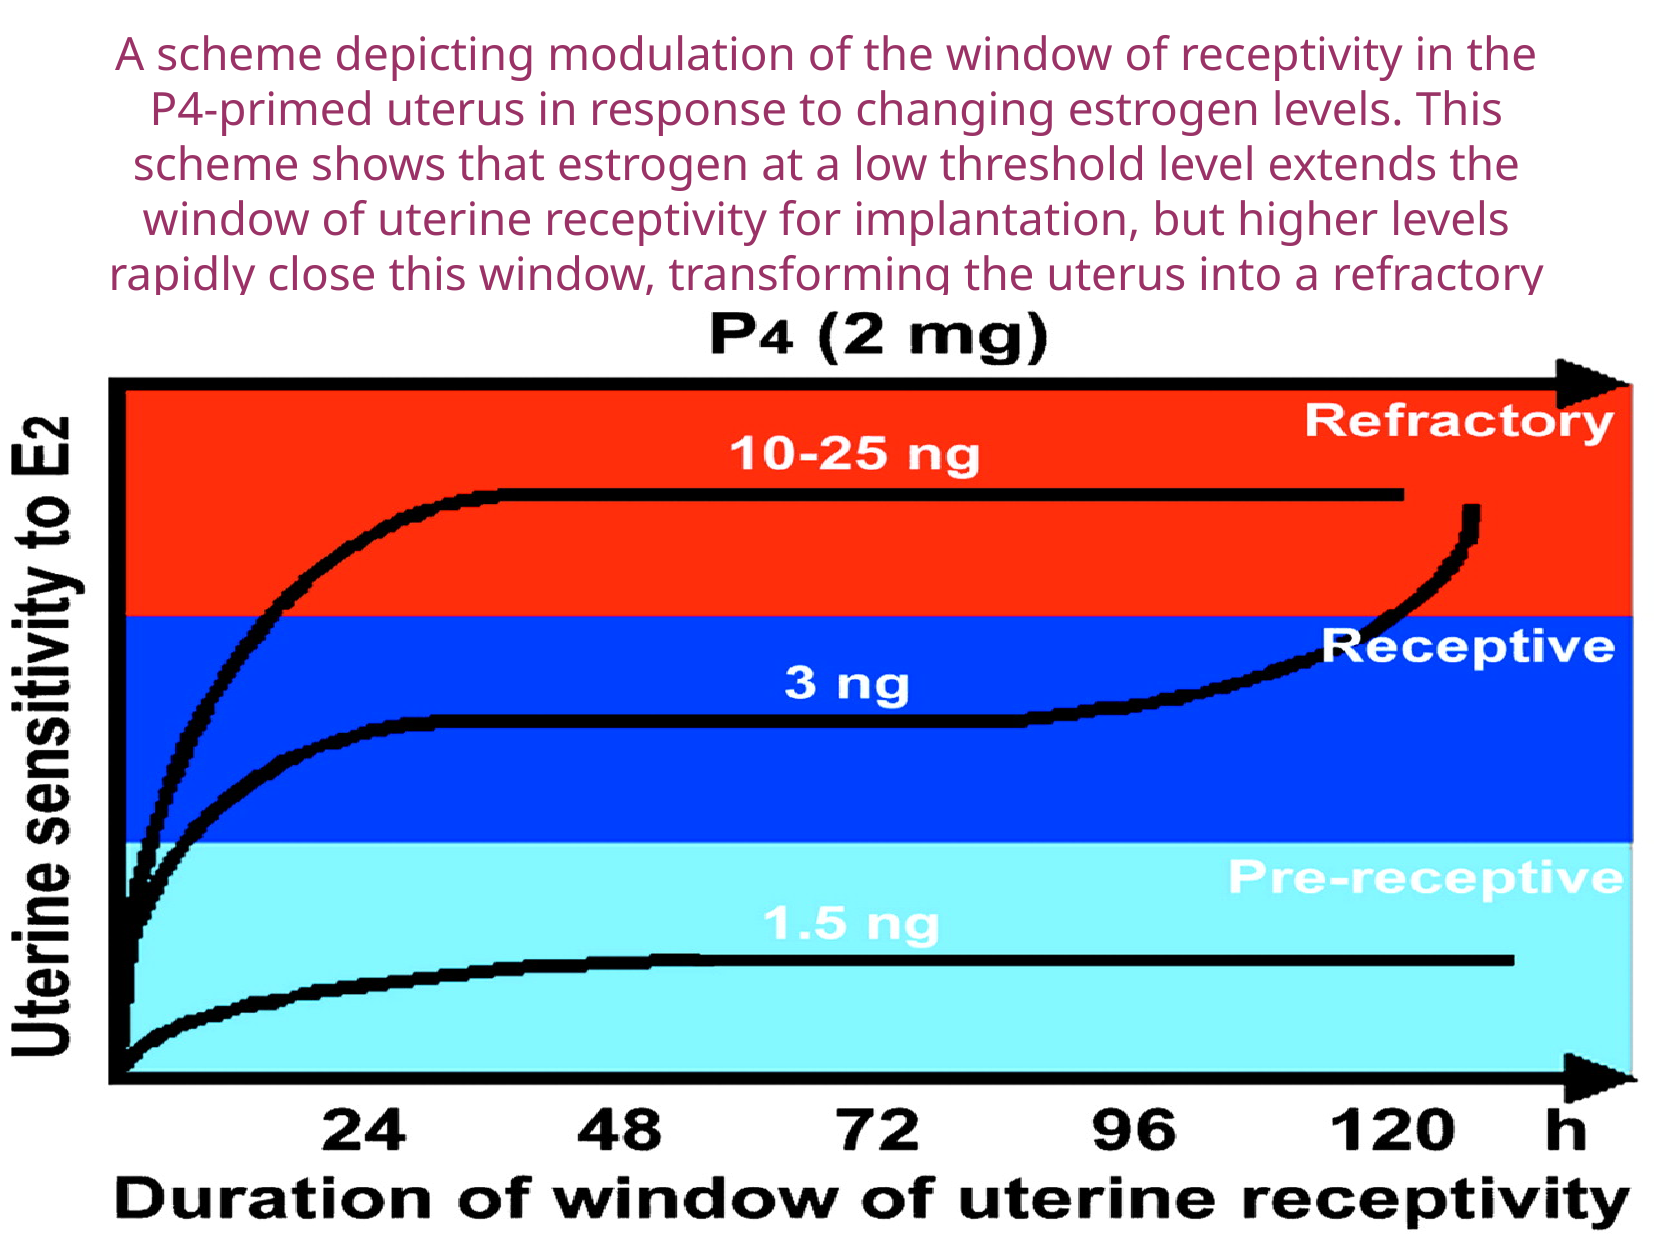

# A scheme depicting modulation of the window of receptivity in the P4-primed uterus in response to changing estrogen levels. This scheme shows that estrogen at a low threshold level extends the window of uterine receptivity for implantation, but higher levels rapidly close this window, transforming the uterus into a refractory state.